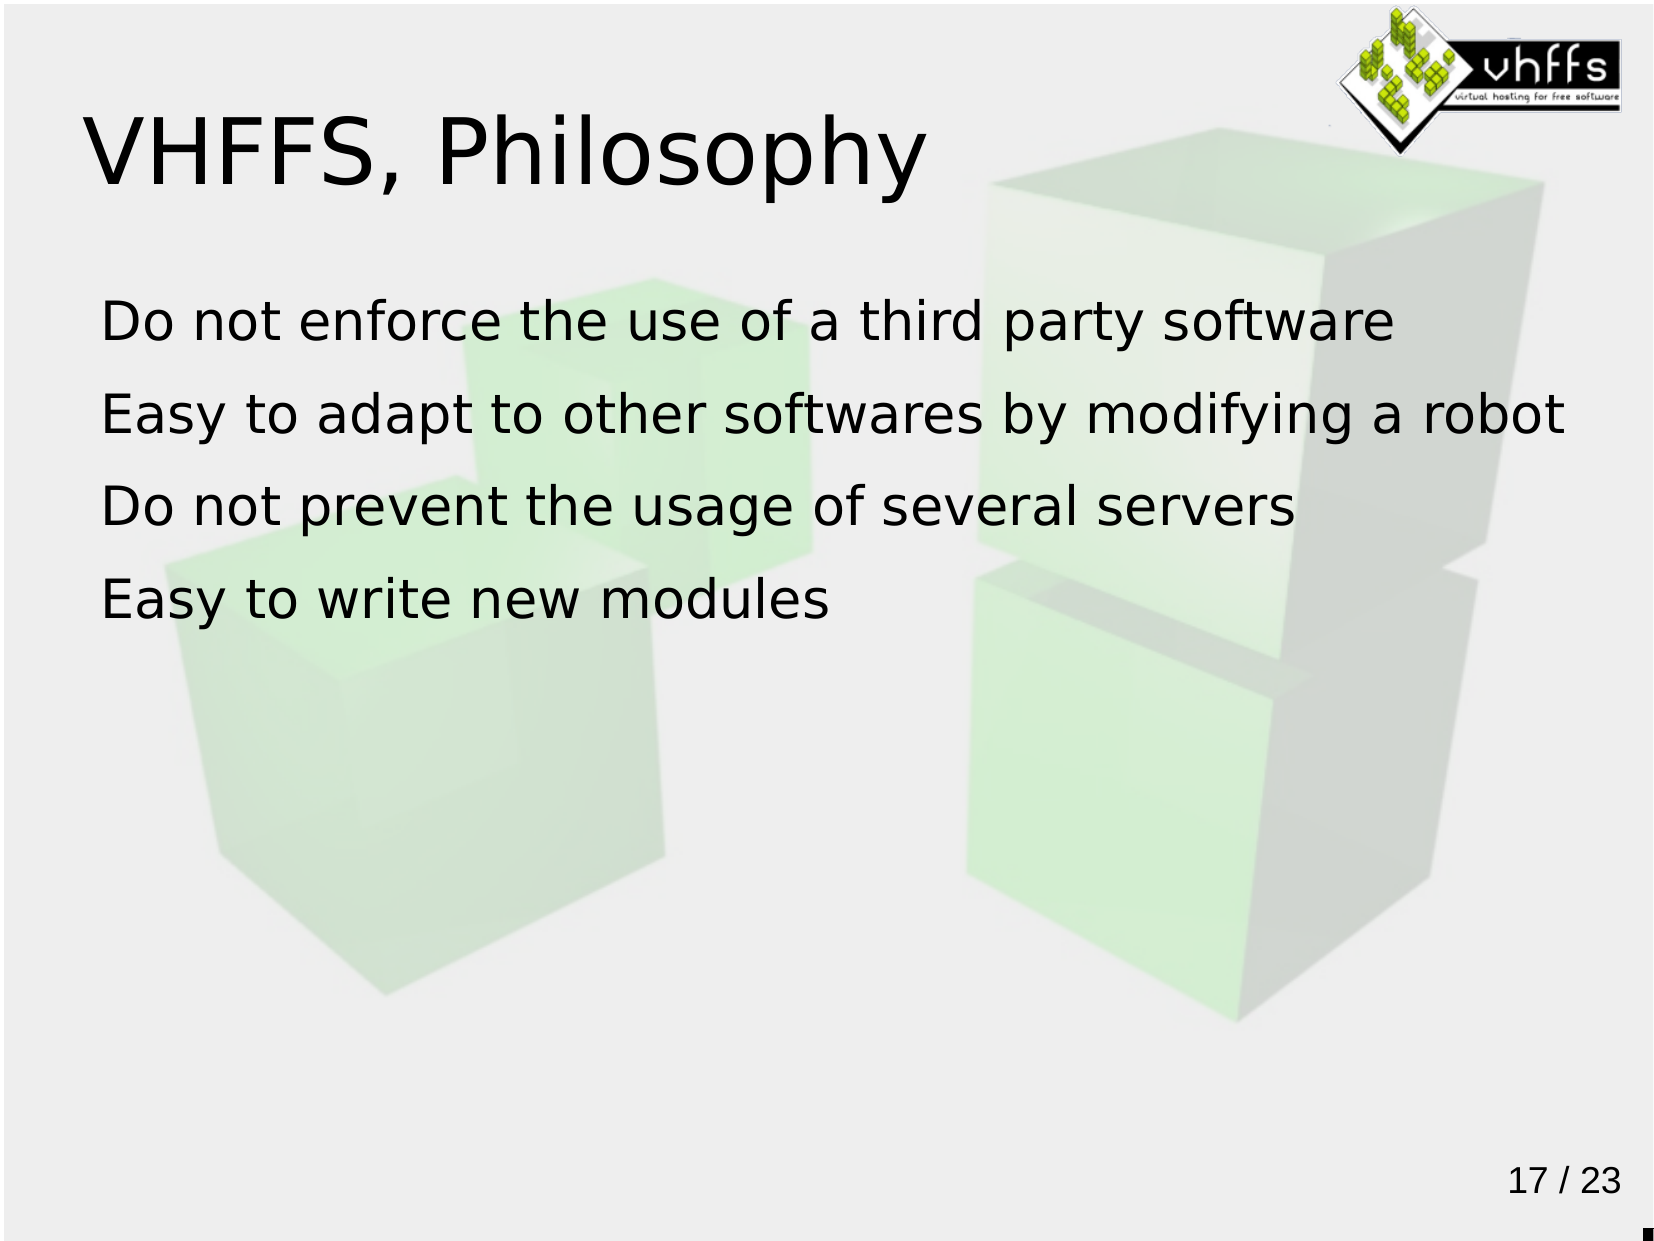

# VHFFS, Philosophy
Do not enforce the use of a third party software
Easy to adapt to other softwares by modifying a robot
Do not prevent the usage of several servers
Easy to write new modules